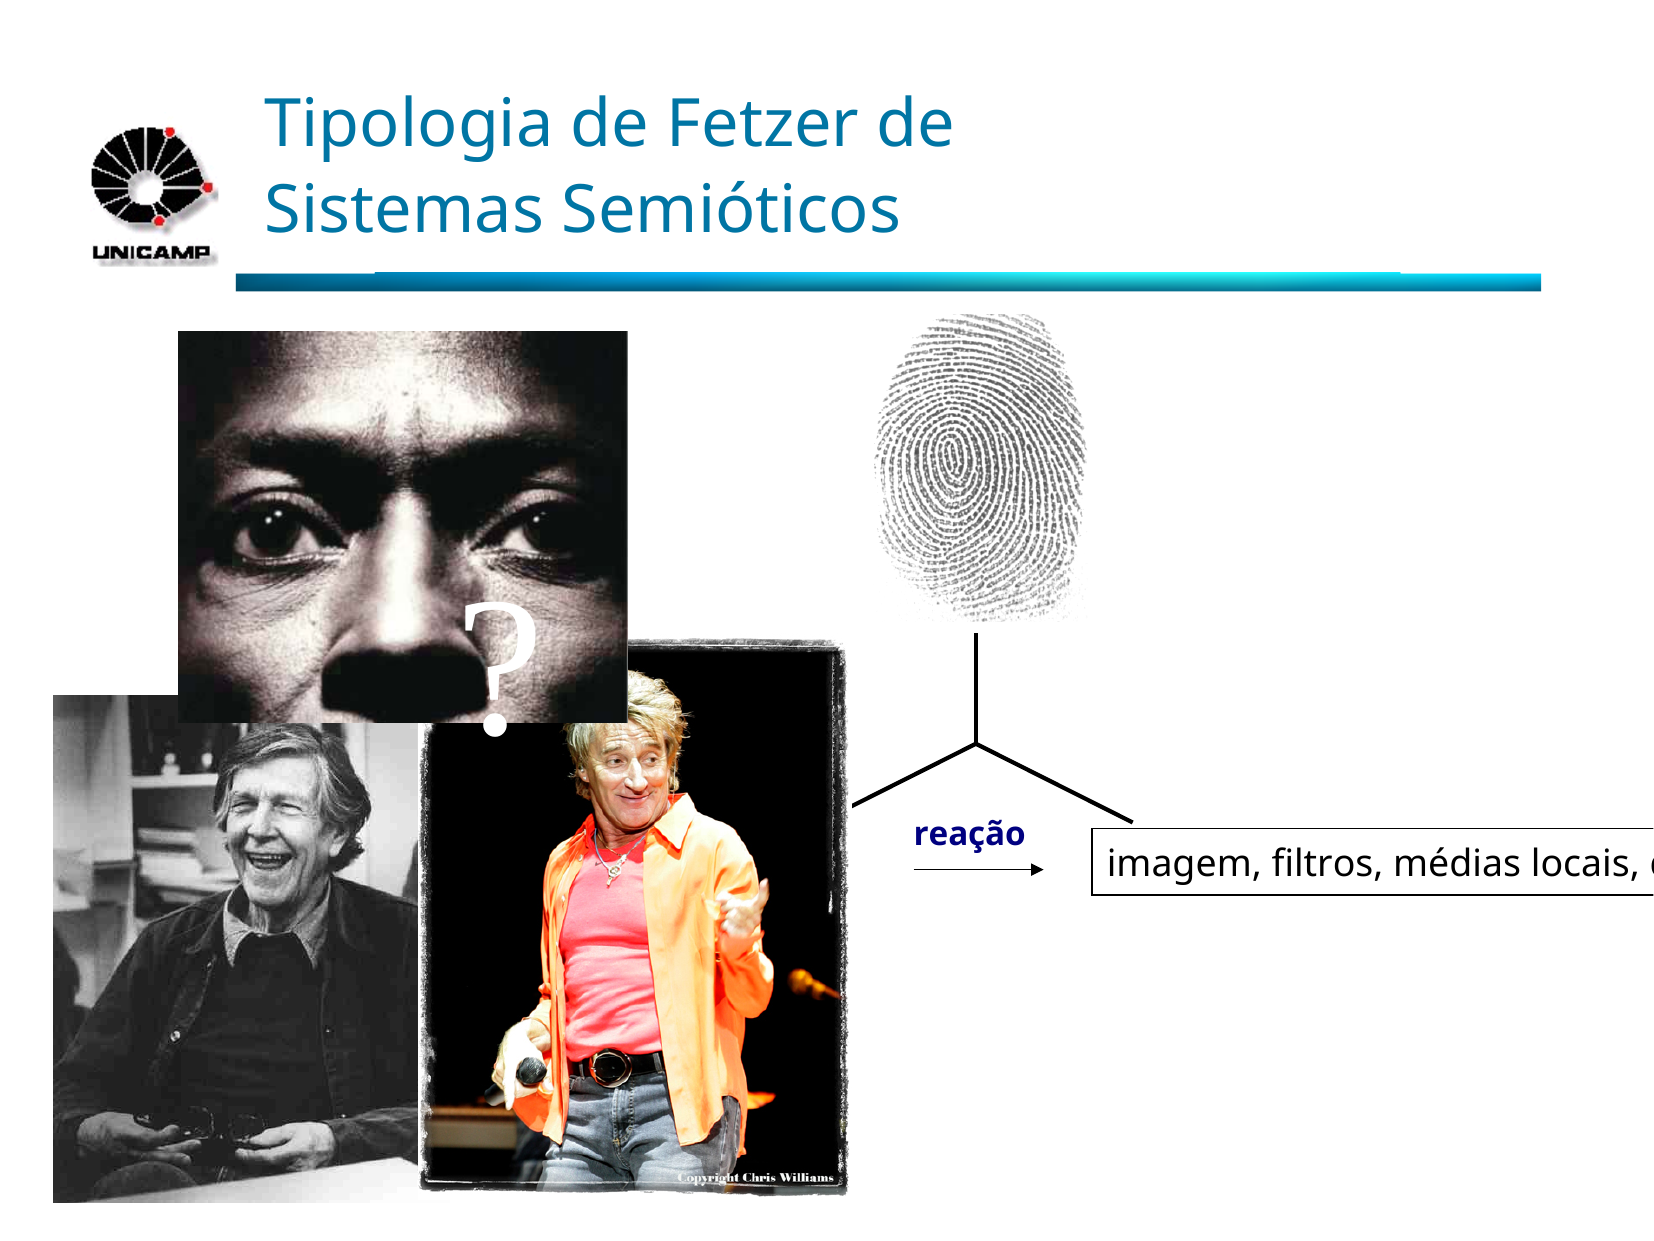

# Tipologia de Fetzer de Sistemas Semióticos
?
 reação
imagem, filtros, médias locais, detecção de fundo, binarização, detecção de poros, extração de características, edição de características, identificação